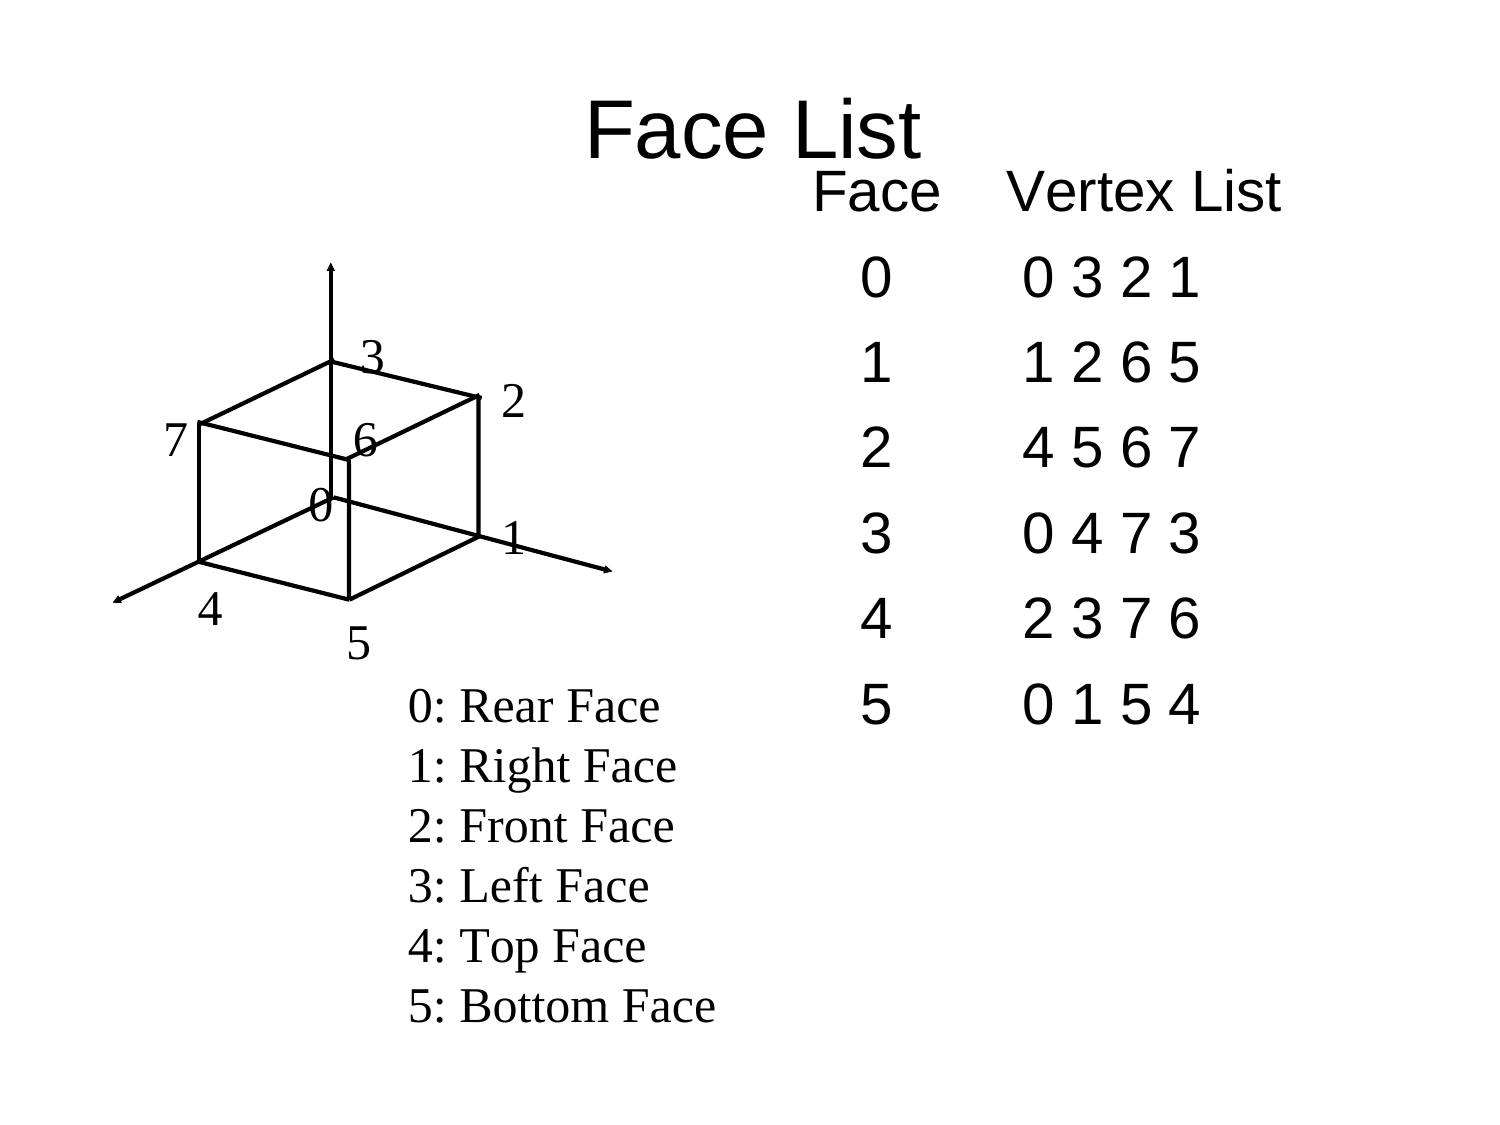

# Face List
| Face | Vertex List |
| --- | --- |
| 0 | 0 3 2 1 |
| 1 | 1 2 6 5 |
| 2 | 4 5 6 7 |
| 3 | 0 4 7 3 |
| 4 | 2 3 7 6 |
| 5 | 0 1 5 4 |
3
2
7
6
0
1
4
5
0: Rear Face
1: Right Face
2: Front Face
3: Left Face
4: Top Face
5: Bottom Face